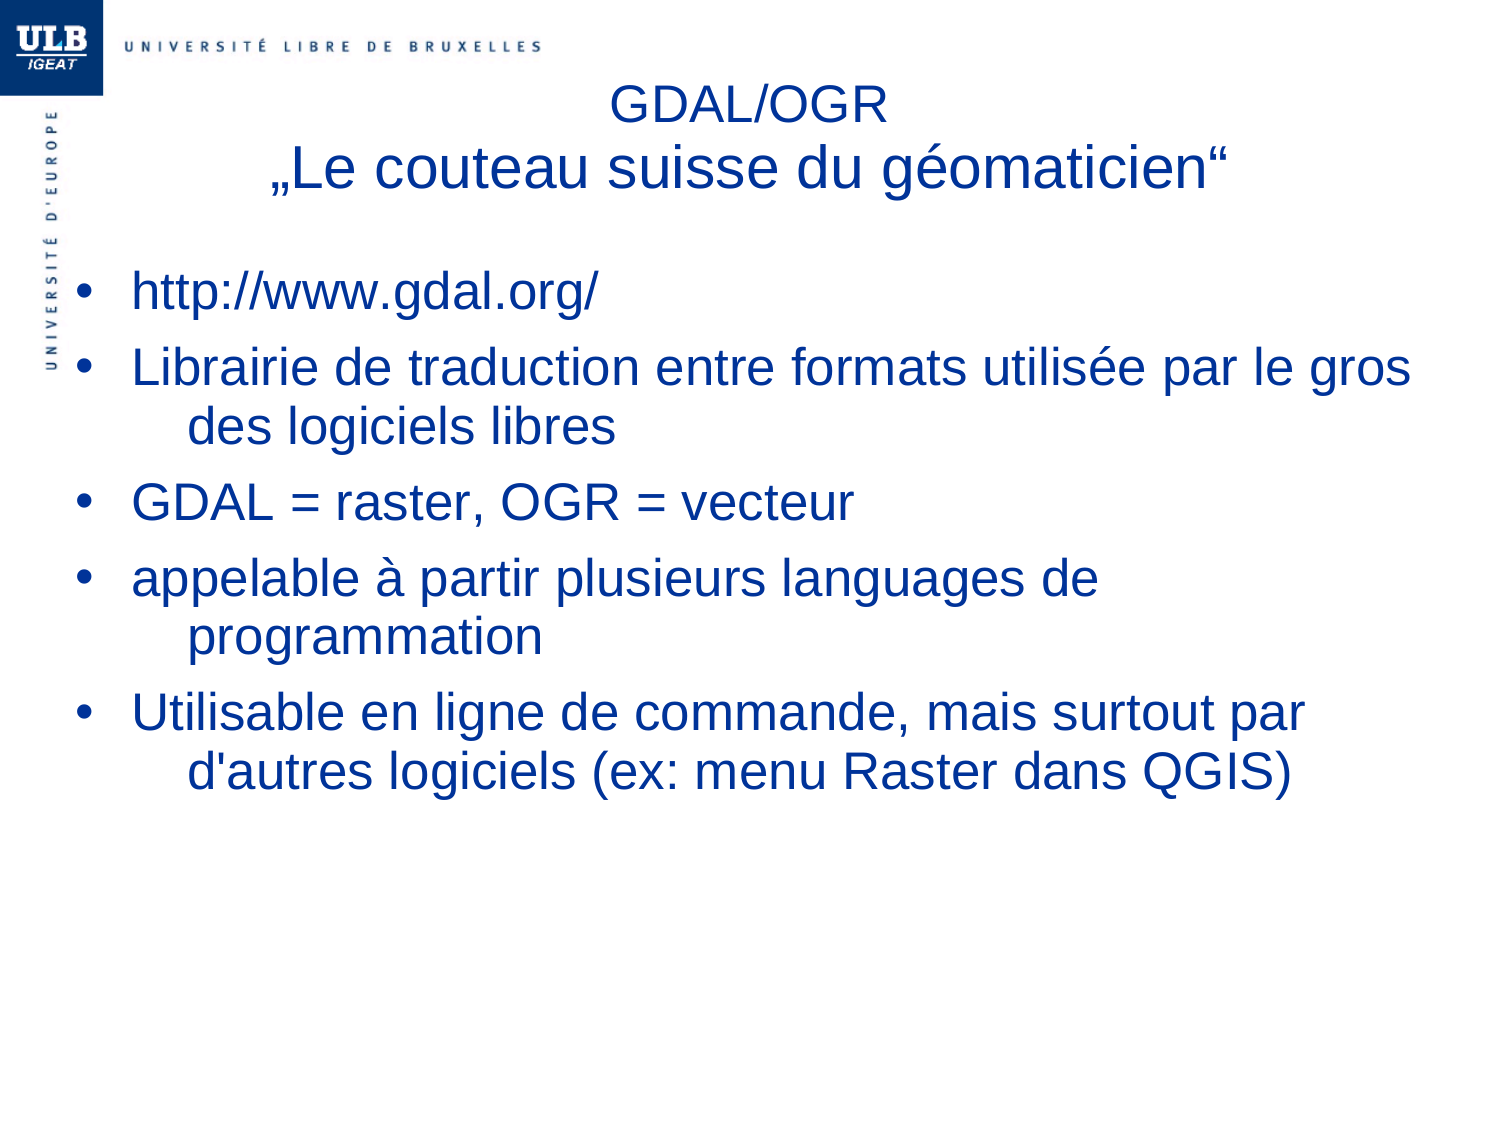

# GDAL/OGR „Le couteau suisse du géomaticien“
http://www.gdal.org/
Librairie de traduction entre formats utilisée par le gros des logiciels libres
GDAL = raster, OGR = vecteur
appelable à partir plusieurs languages de programmation
Utilisable en ligne de commande, mais surtout par d'autres logiciels (ex: menu Raster dans QGIS)